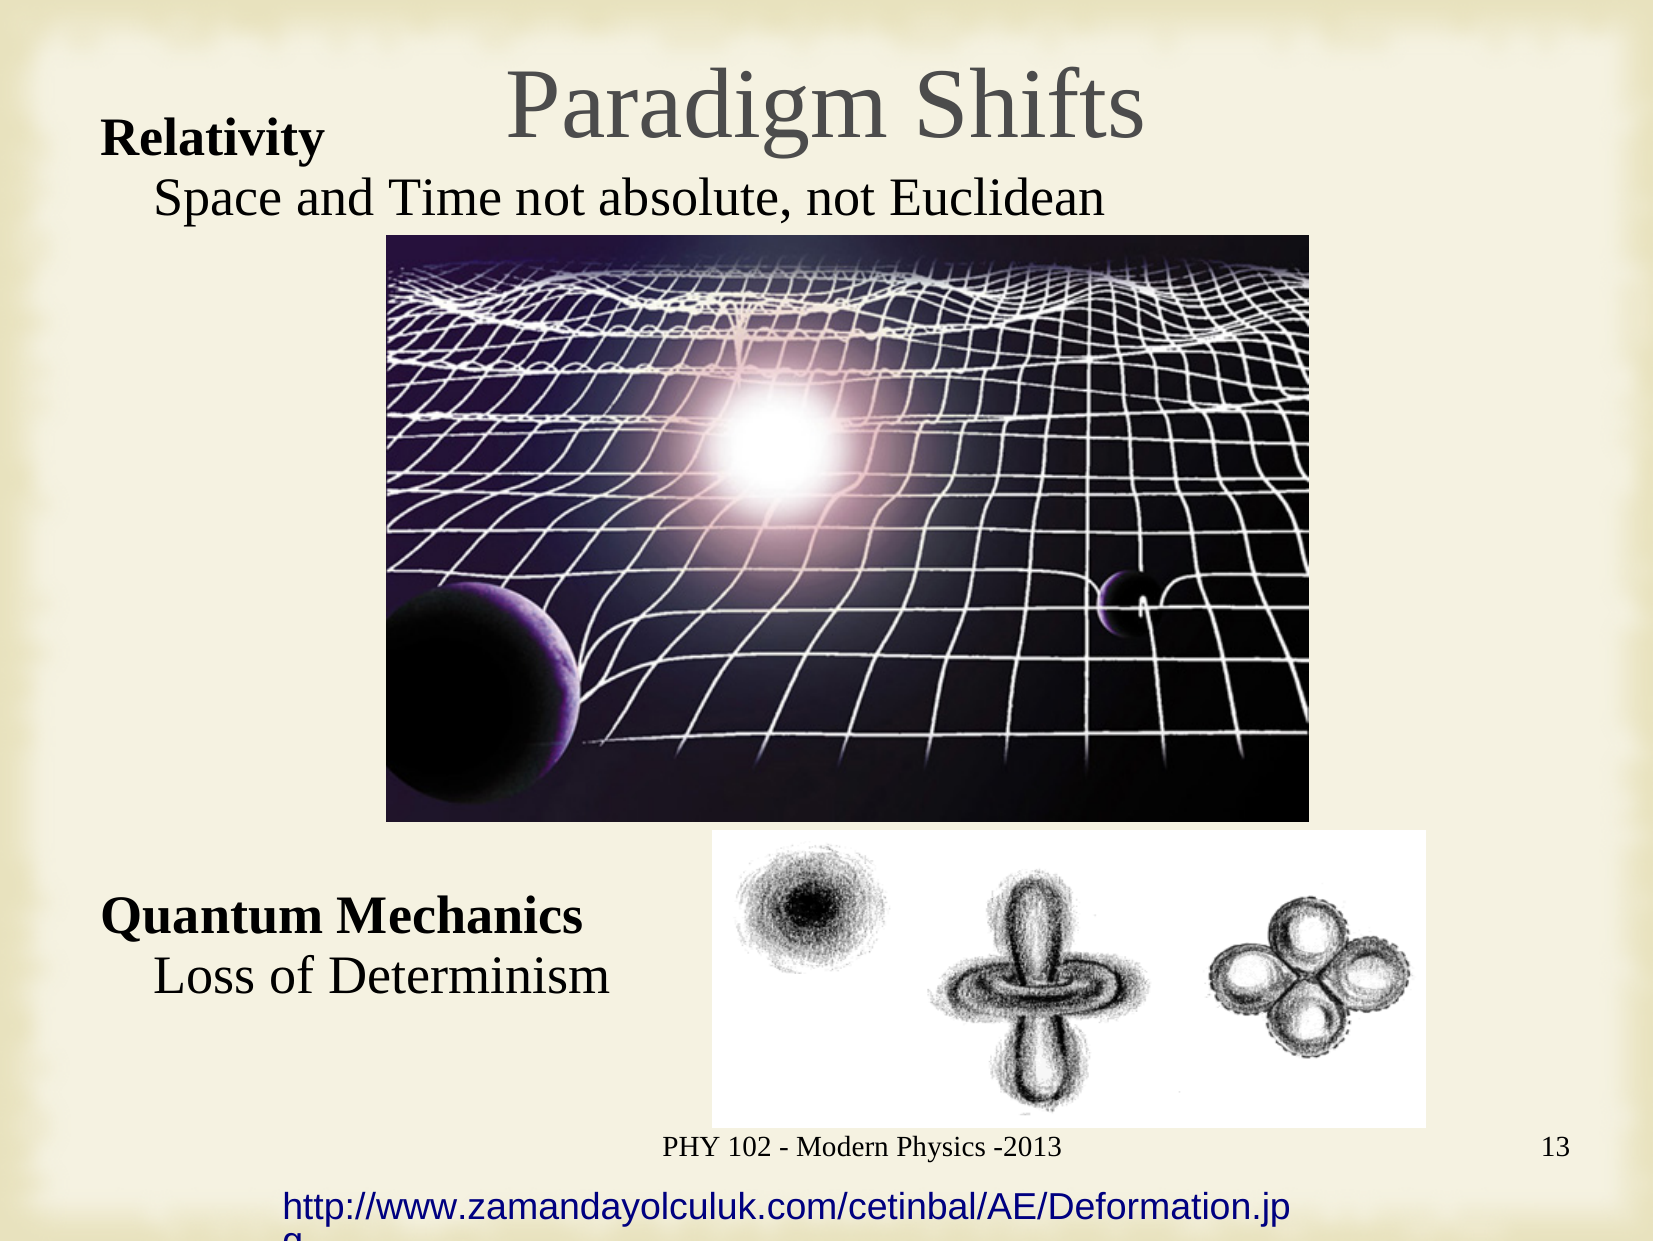

# Paradigm Shifts
Relativity
Space and Time not absolute, not Euclidean
Quantum Mechanics
Loss of Determinism
PHY 102 - Modern Physics -2013
13
http://www.zamandayolculuk.com/cetinbal/AE/Deformation.jpg